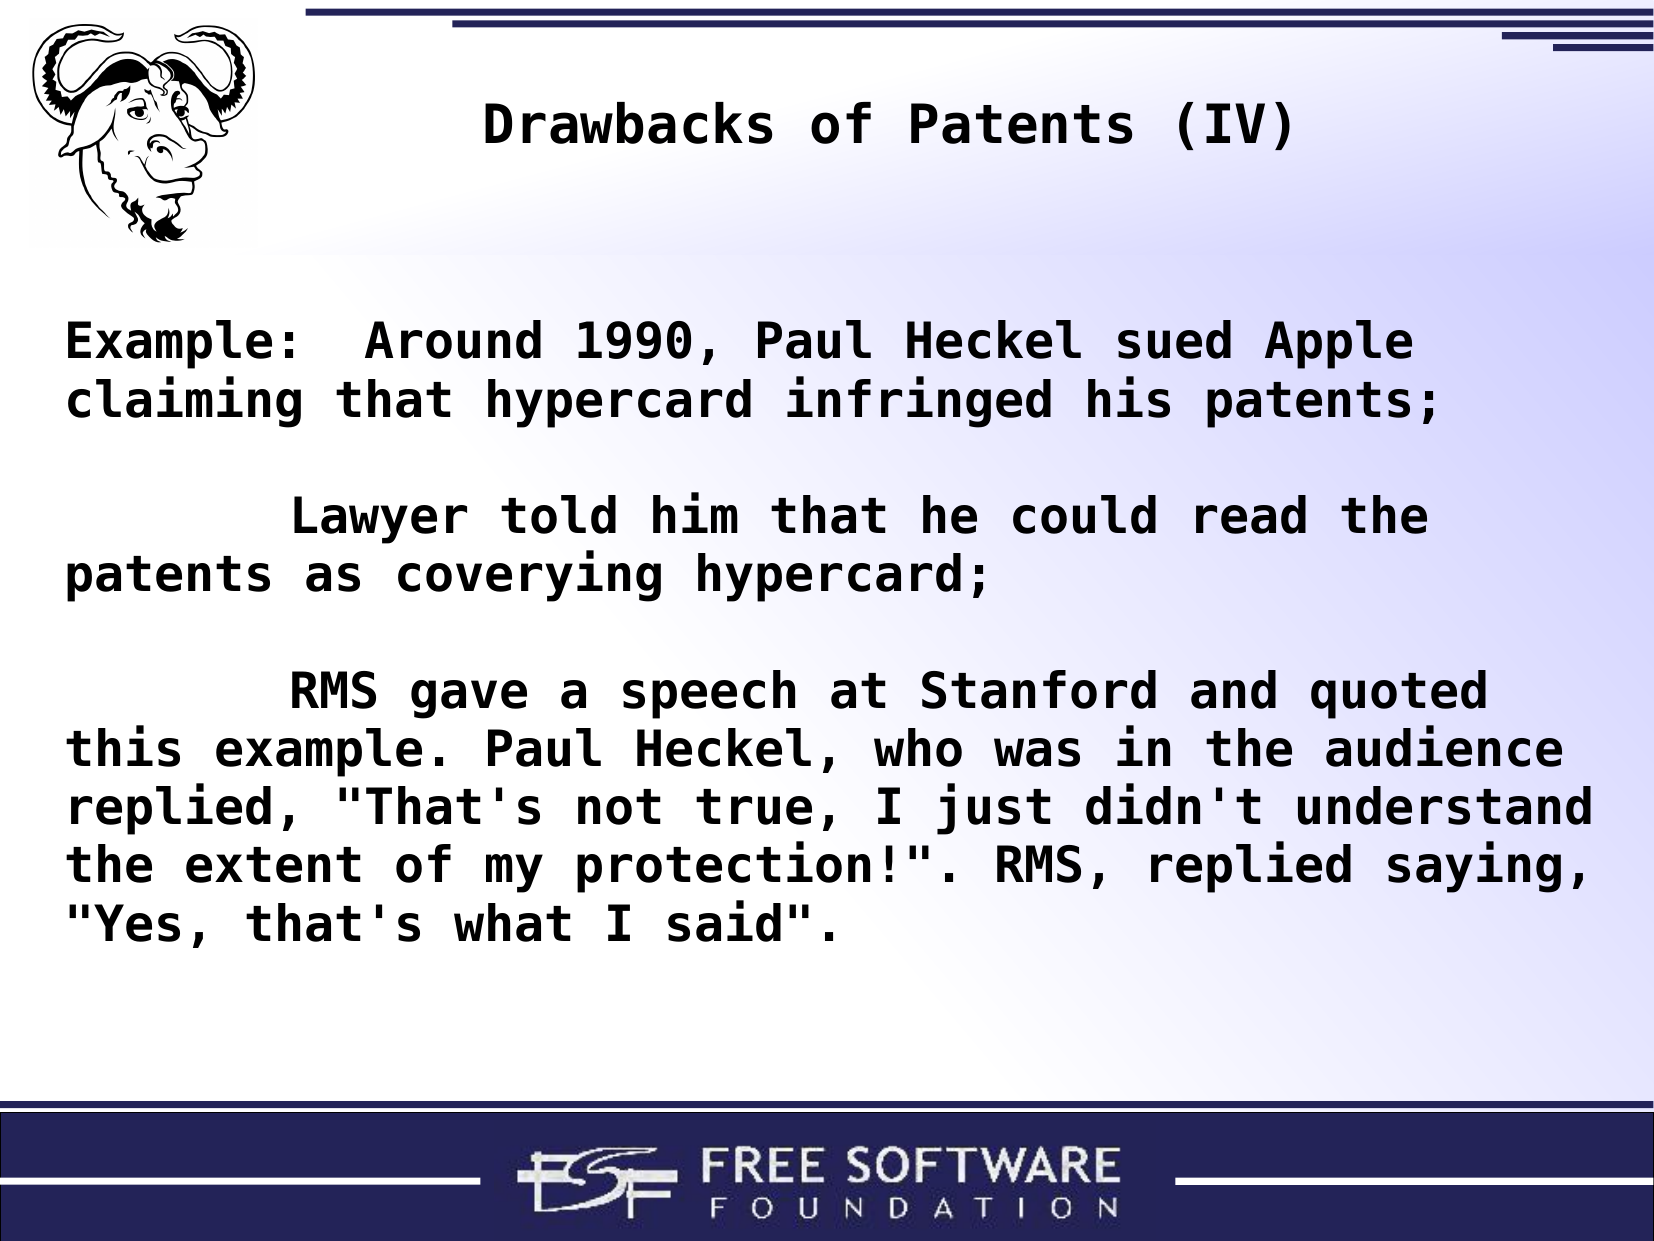

Drawbacks of Patents (IV)
Example:	Around 1990, Paul Heckel sued Apple claiming that hypercard infringed his patents;
			Lawyer told him that he could read the patents as coverying hypercard;
			RMS gave a speech at Stanford and quoted this example. Paul Heckel, who was in the audience replied, "That's not true, I just didn't understand the extent of my protection!". RMS, replied saying, "Yes, that's what I said".